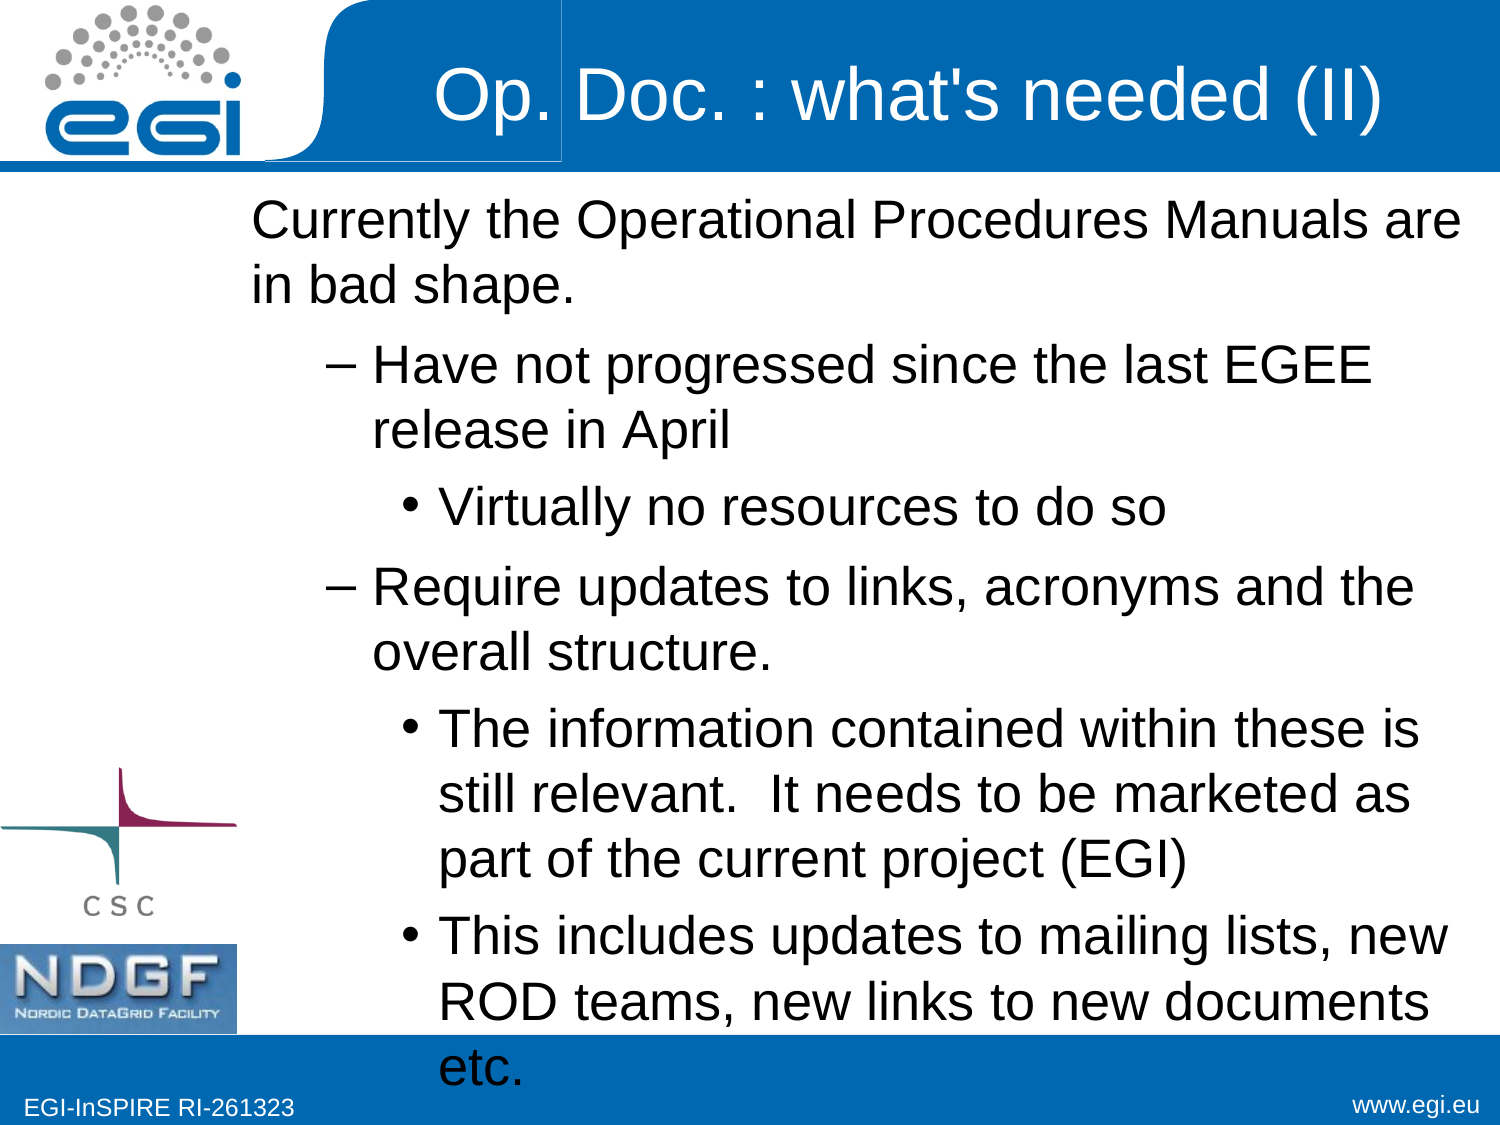

# Op. Doc. : what's needed (II)
Currently the Operational Procedures Manuals are in bad shape.
Have not progressed since the last EGEE release in April
Virtually no resources to do so
Require updates to links, acronyms and the overall structure.
The information contained within these is still relevant. It needs to be marketed as part of the current project (EGI)
This includes updates to mailing lists, new ROD teams, new links to new documents etc.